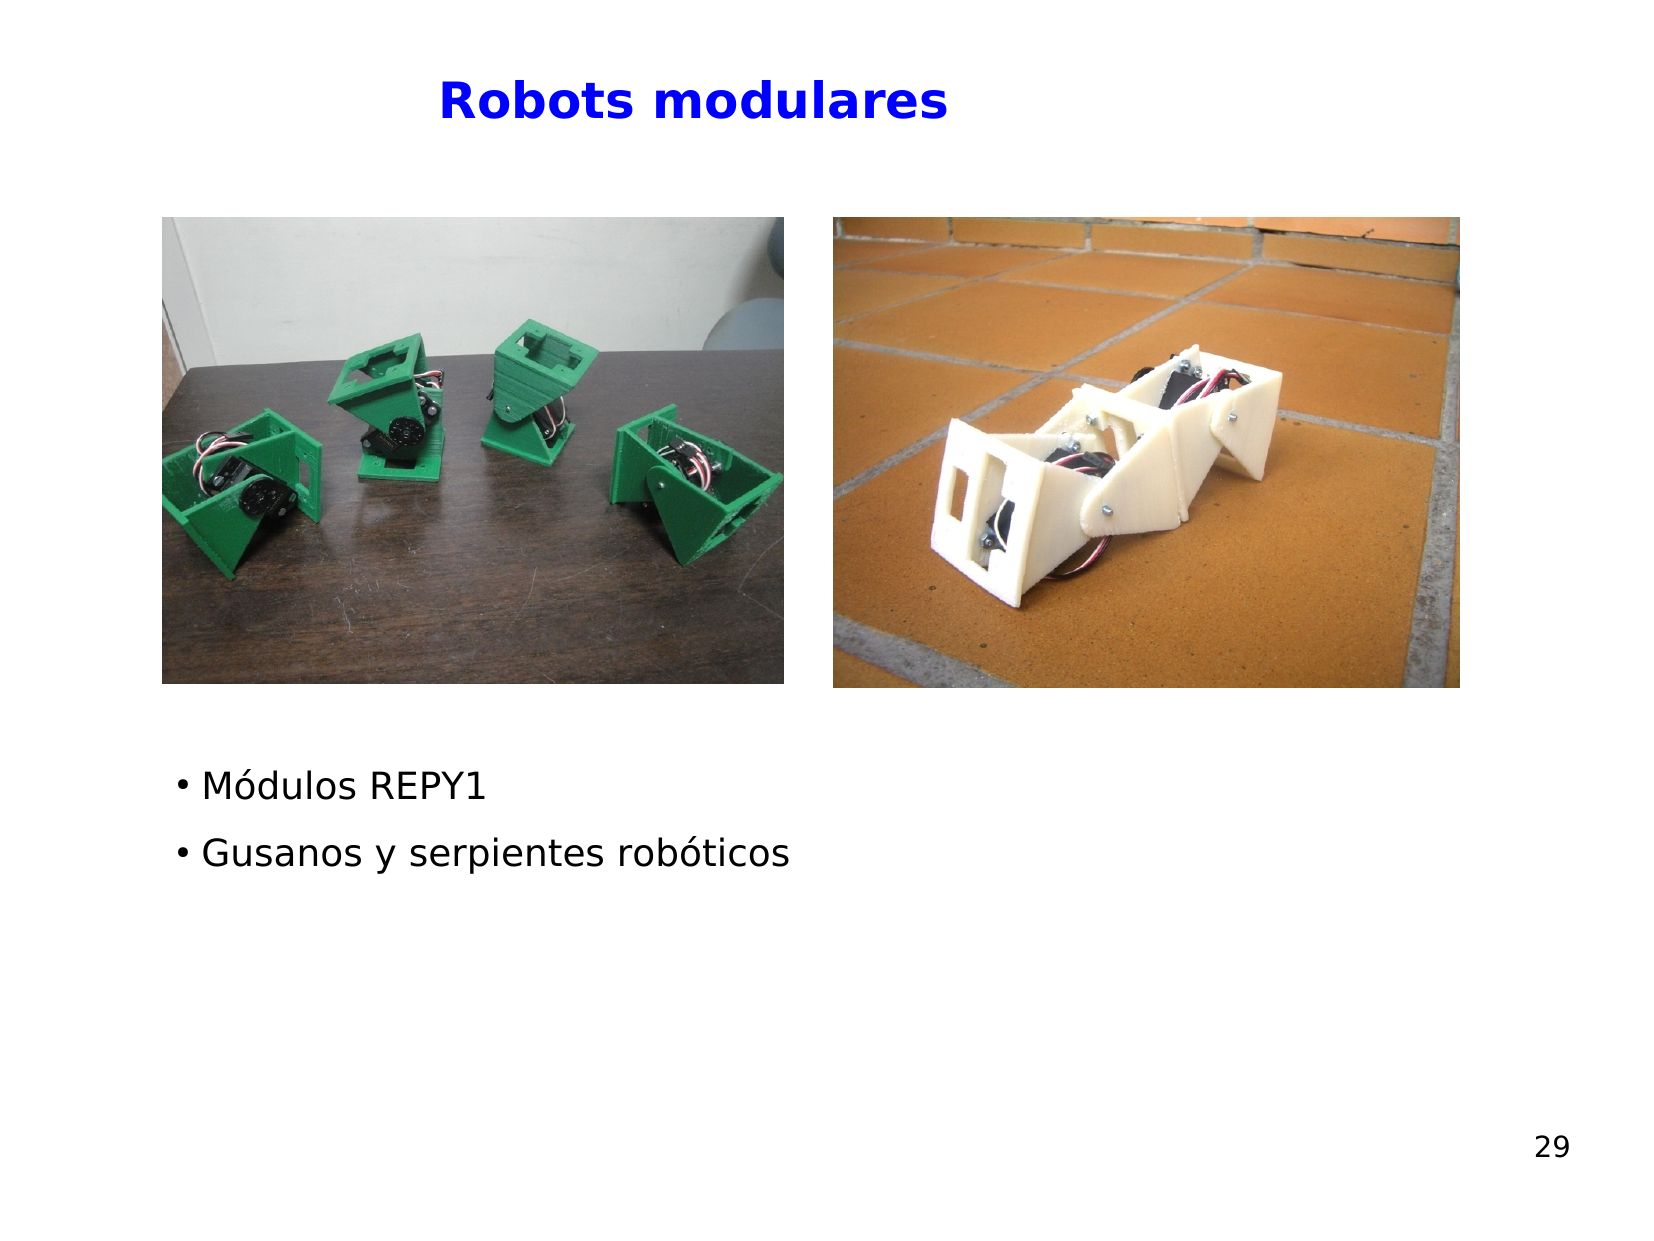

Robots modulares
 Módulos REPY1
 Gusanos y serpientes robóticos
29